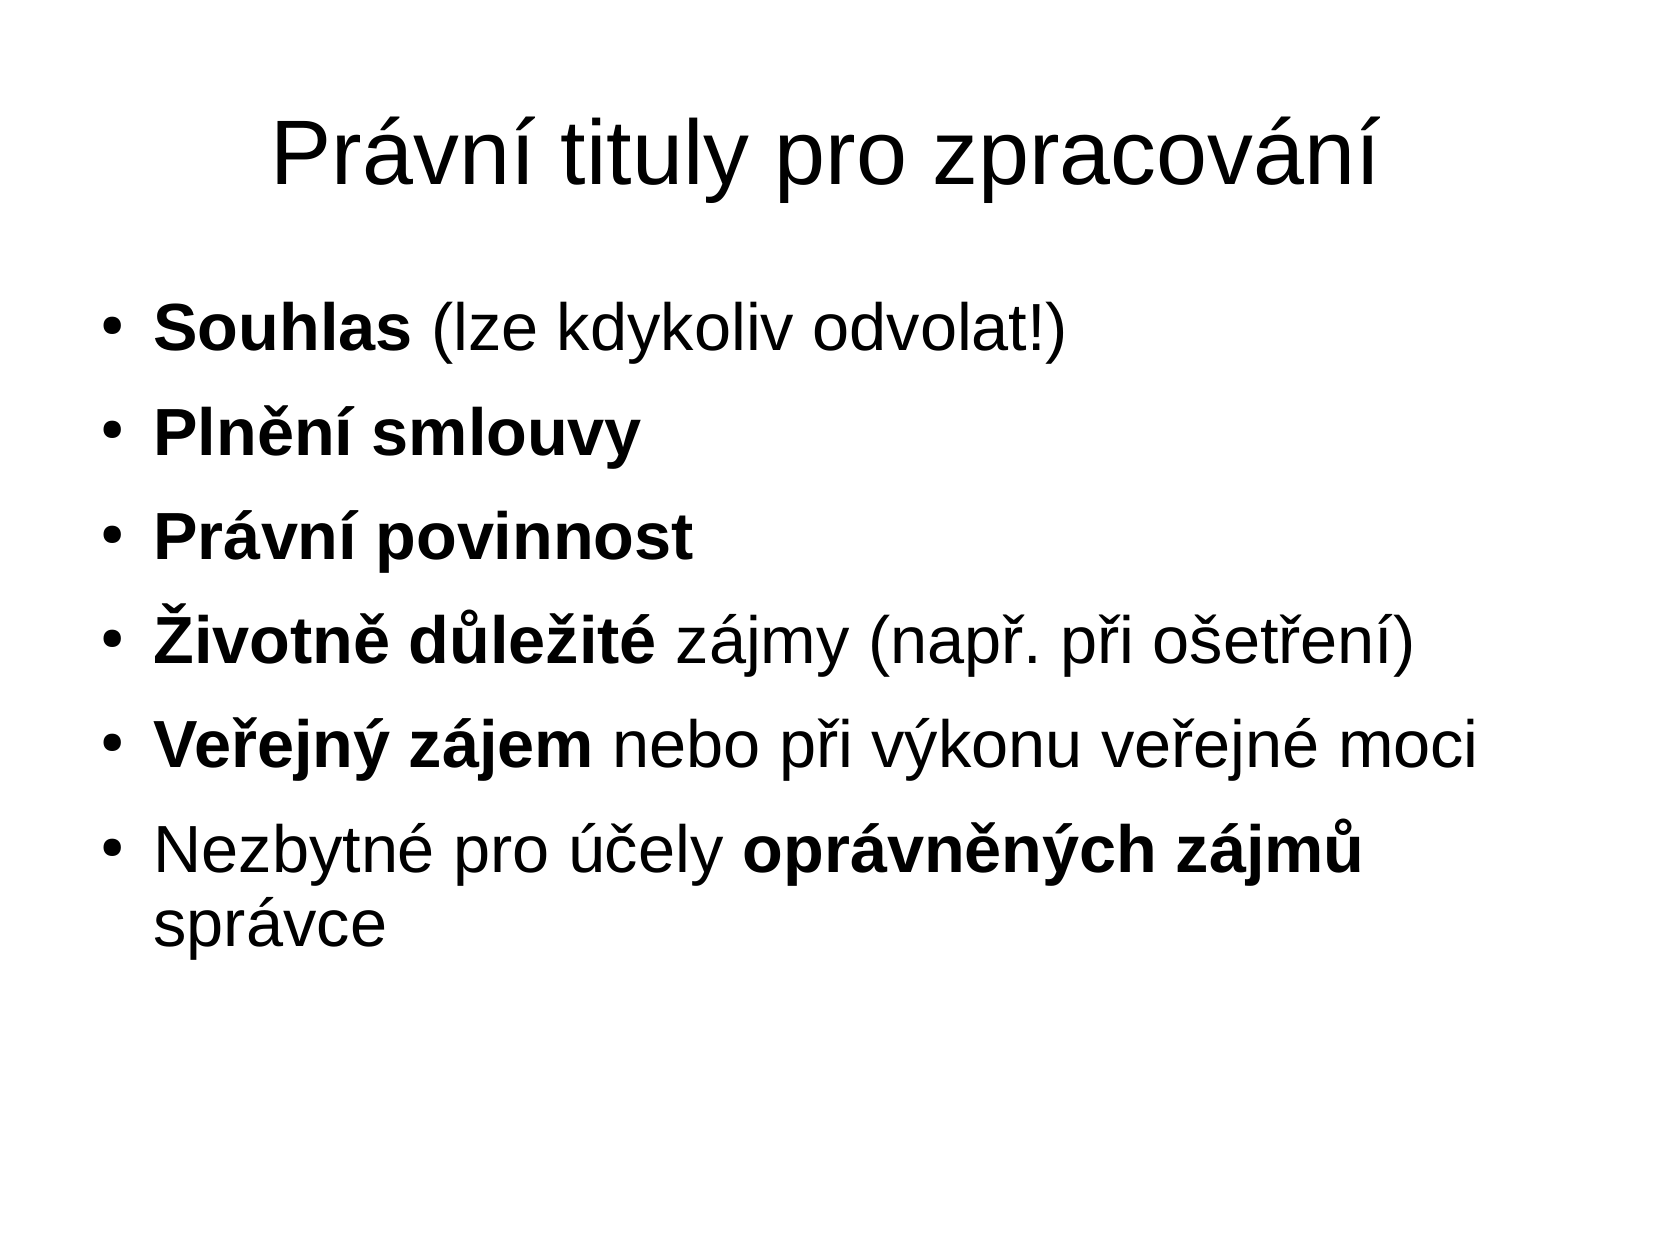

# Právní tituly pro zpracování
Souhlas (lze kdykoliv odvolat!)
Plnění smlouvy
Právní povinnost
Životně důležité zájmy (např. při ošetření)
Veřejný zájem nebo při výkonu veřejné moci
Nezbytné pro účely oprávněných zájmů správce